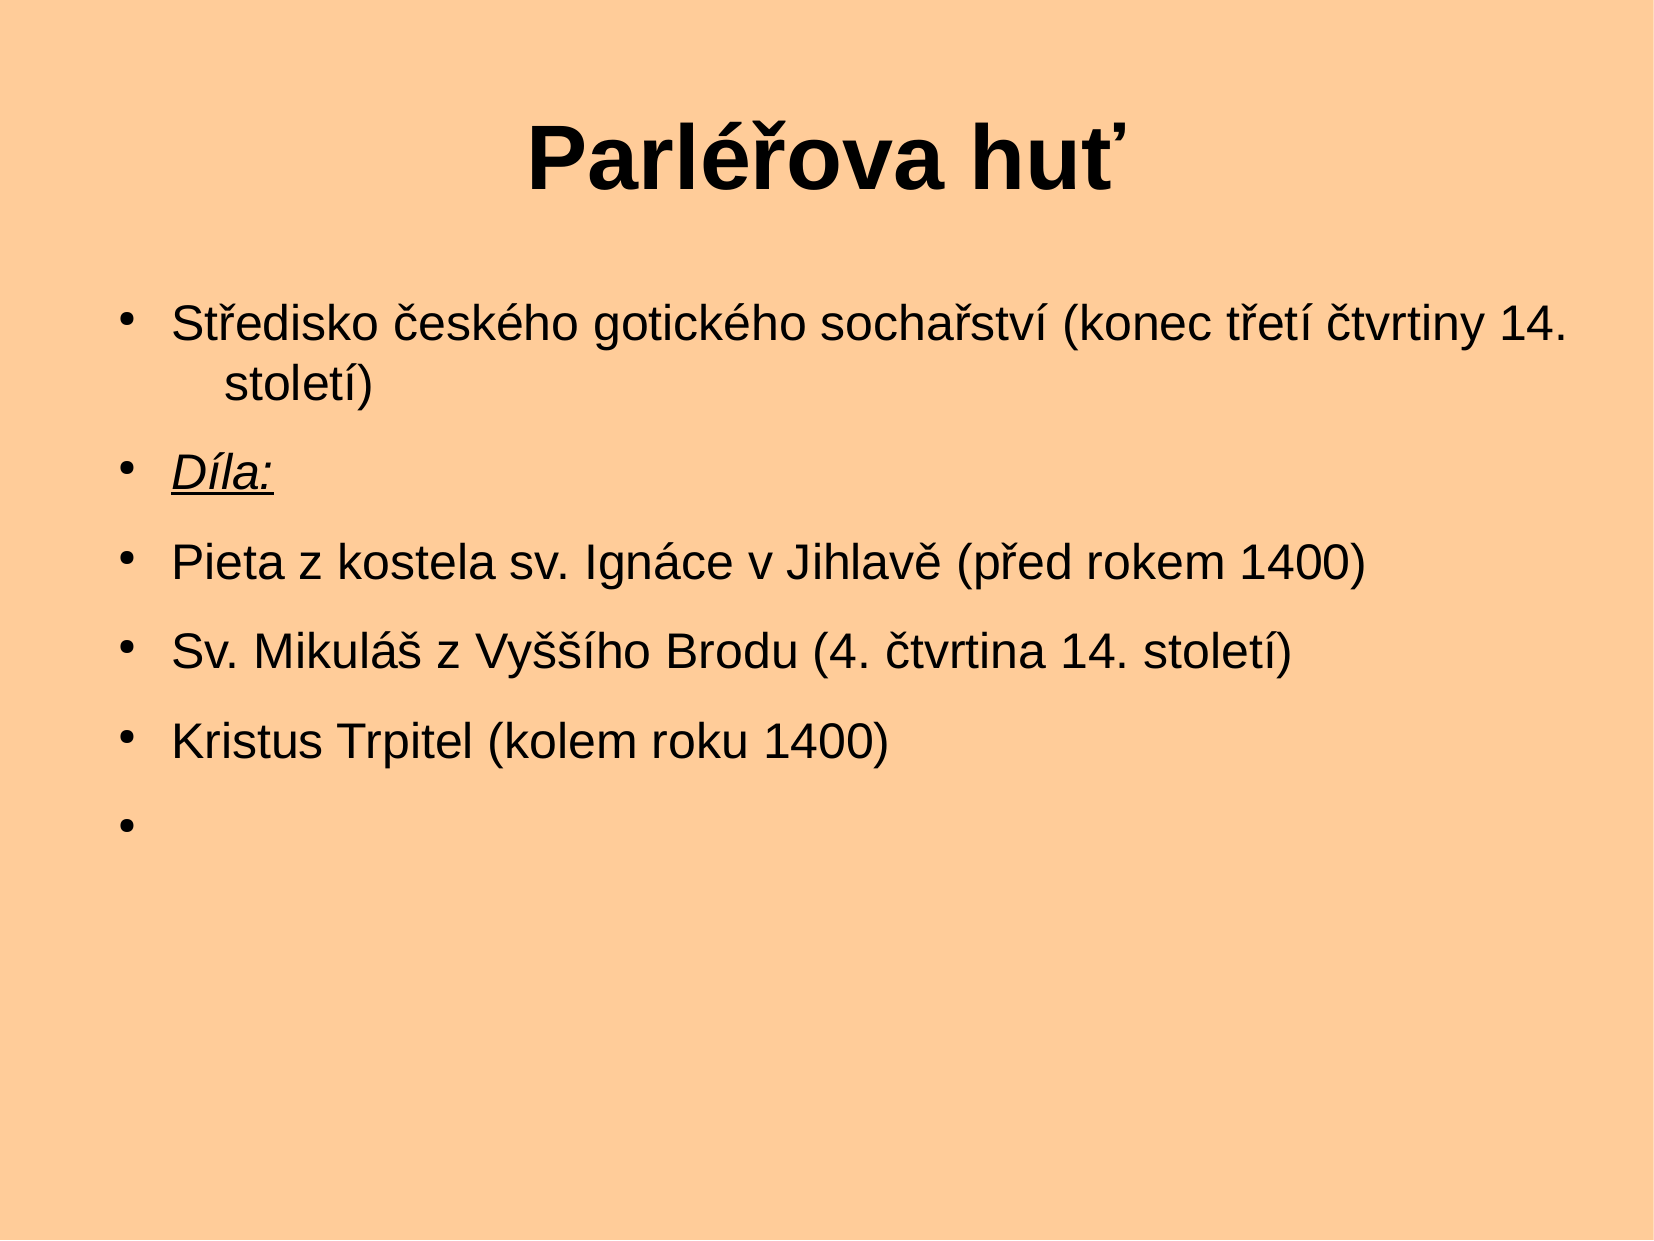

# Parléřova huť
Středisko českého gotického sochařství (konec třetí čtvrtiny 14. století)
Díla:
Pieta z kostela sv. Ignáce v Jihlavě (před rokem 1400)
Sv. Mikuláš z Vyššího Brodu (4. čtvrtina 14. století)
Kristus Trpitel (kolem roku 1400)